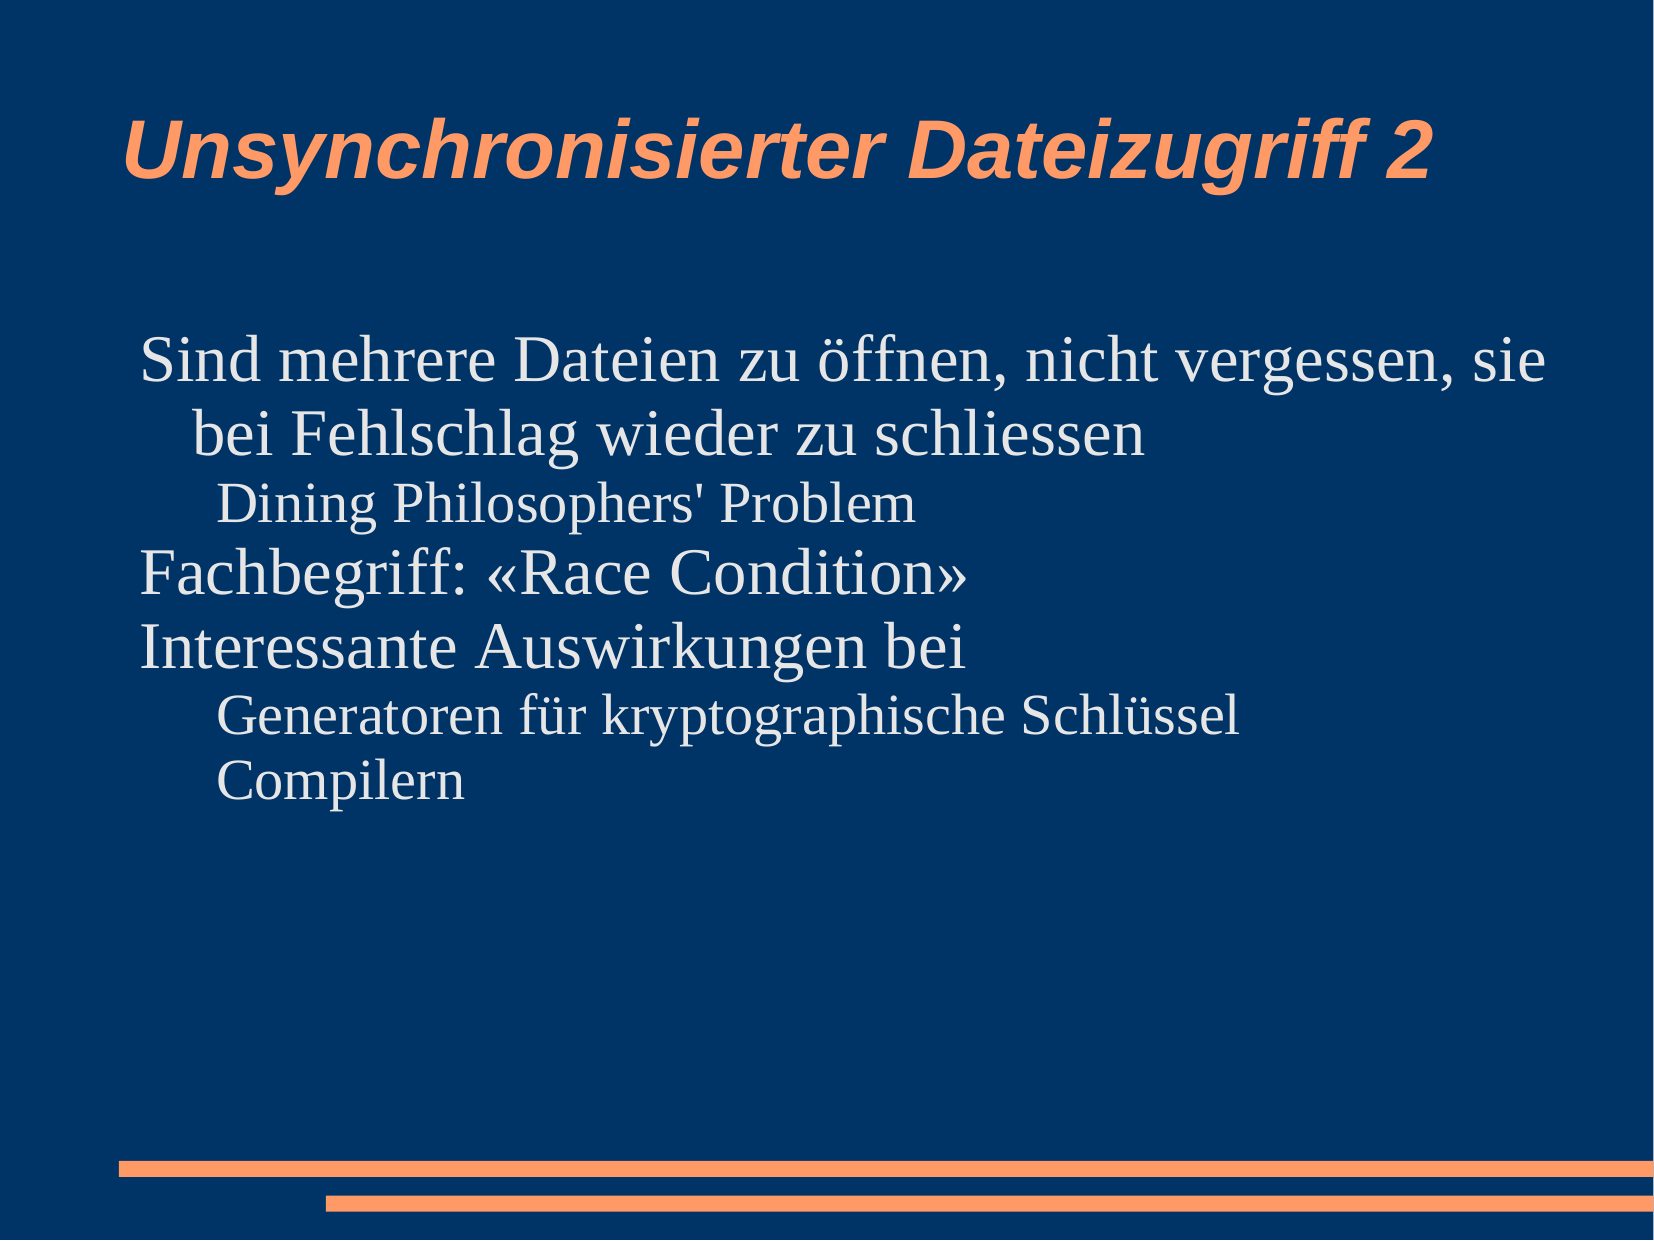

# Unsynchronisierter Dateizugriff 2
Sind mehrere Dateien zu öffnen, nicht vergessen, sie bei Fehlschlag wieder zu schliessen
Dining Philosophers' Problem
Fachbegriff: «Race Condition»
Interessante Auswirkungen bei
Generatoren für kryptographische Schlüssel
Compilern